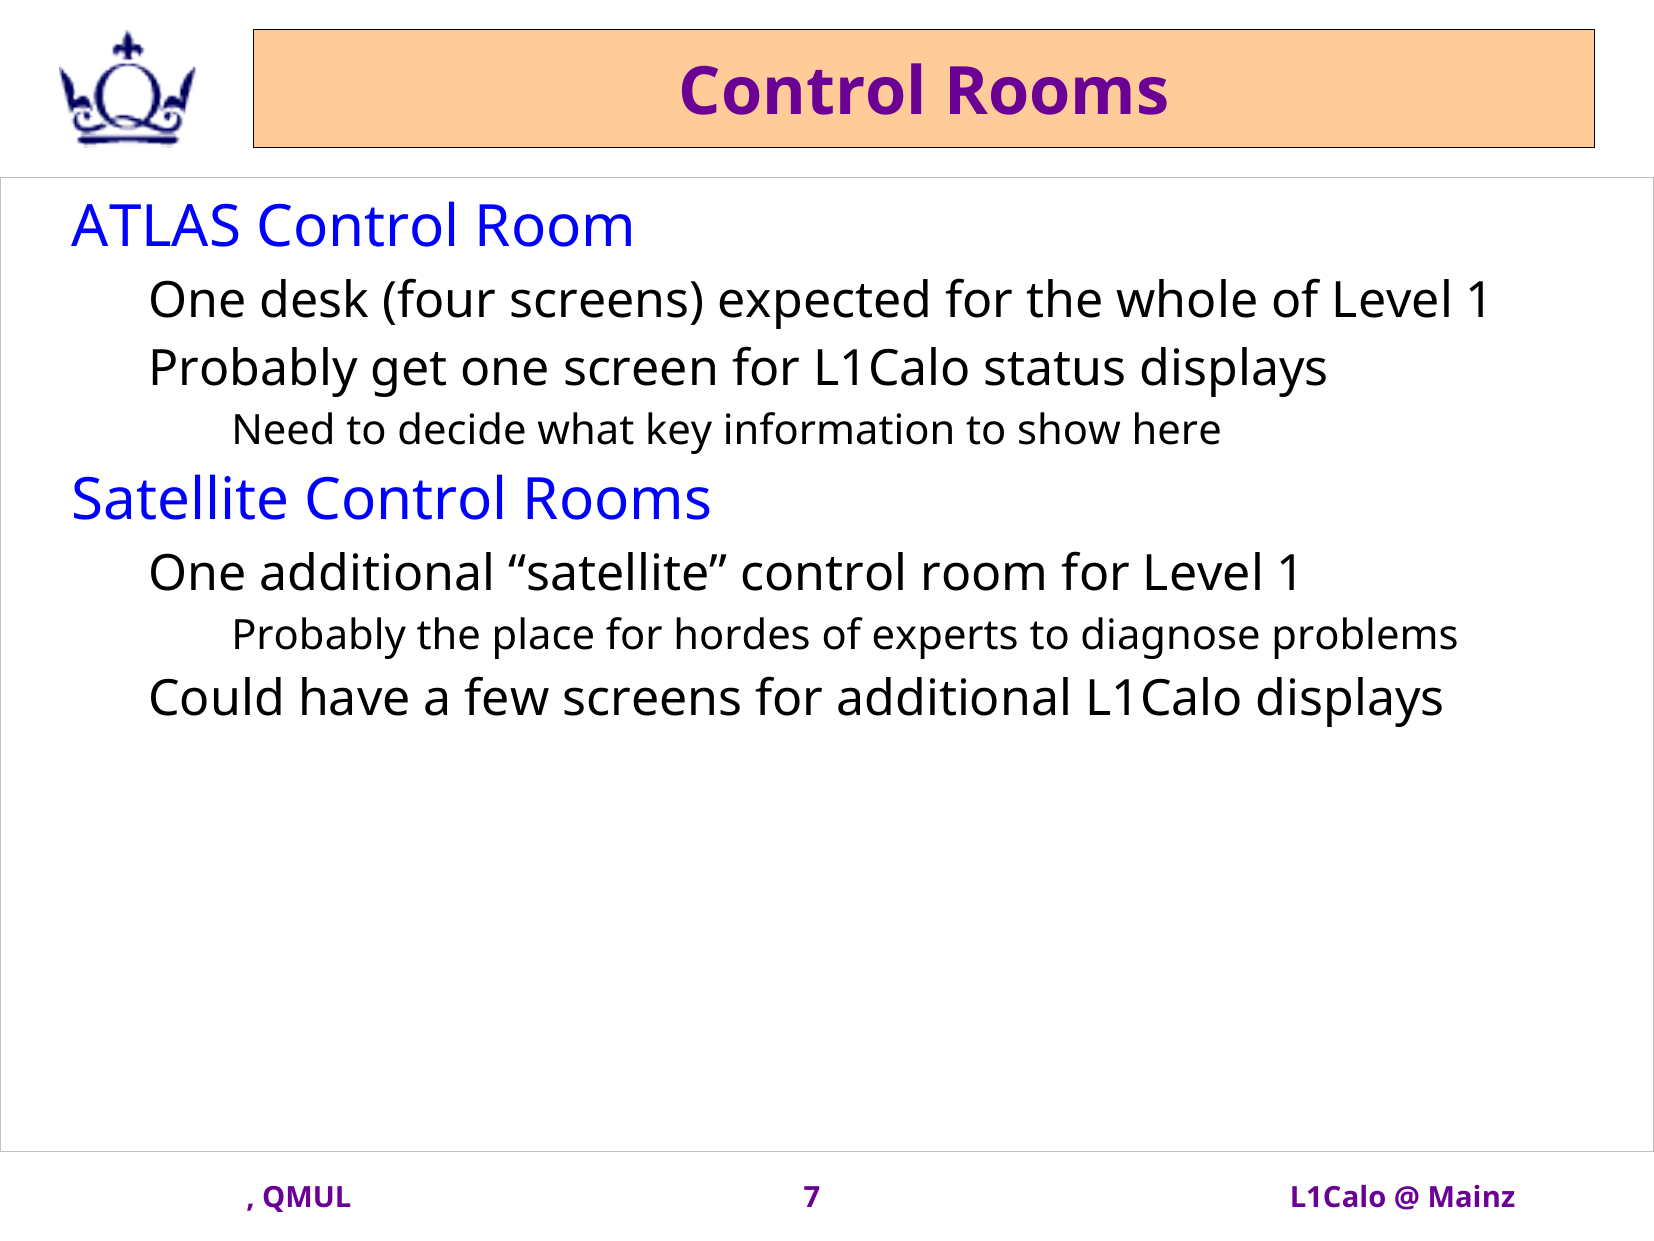

# Control Rooms
ATLAS Control Room
One desk (four screens) expected for the whole of Level 1
Probably get one screen for L1Calo status displays
Need to decide what key information to show here
Satellite Control Rooms
One additional “satellite” control room for Level 1
Probably the place for hordes of experts to diagnose problems
Could have a few screens for additional L1Calo displays